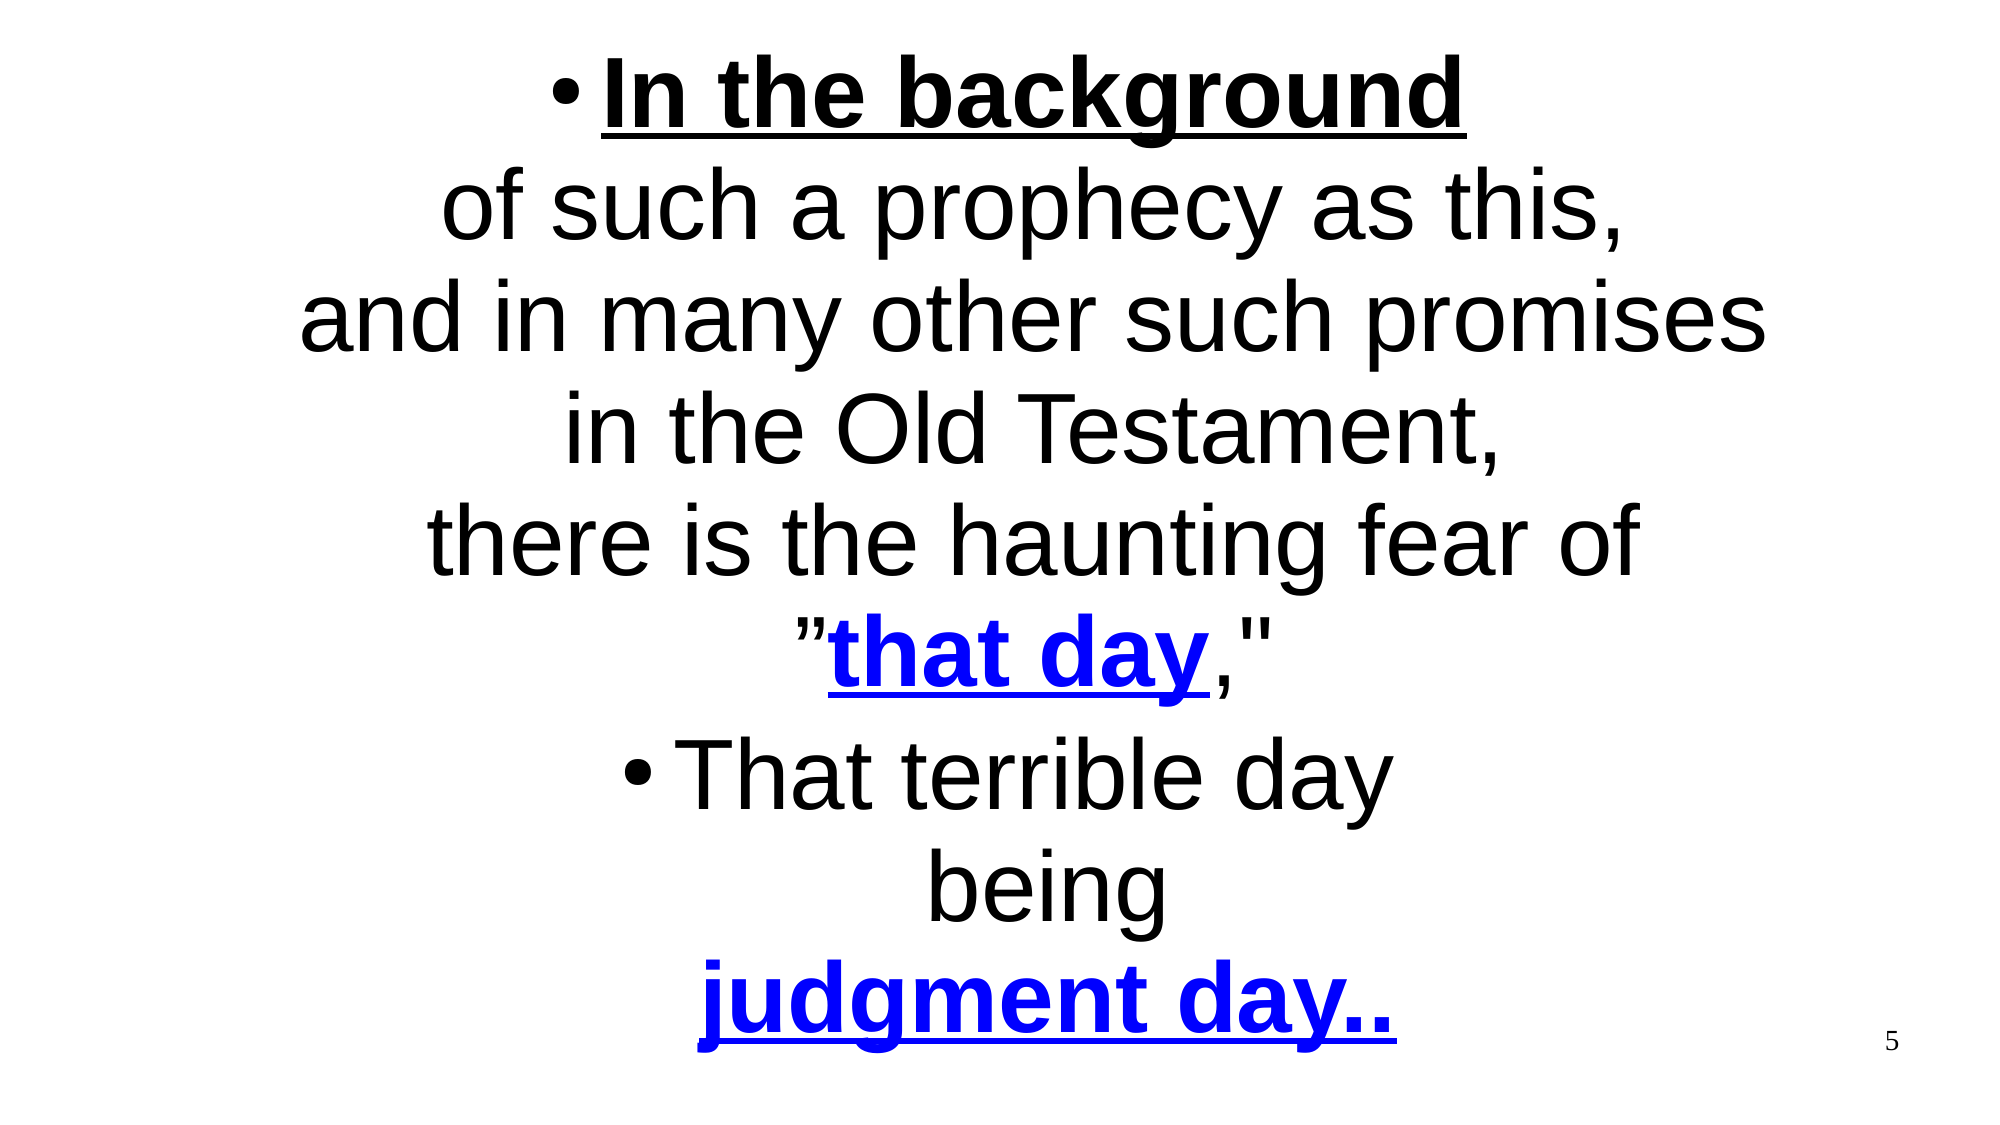

# In the background of such a prophecy as this, and in many other such promises in the Old Testament, there is the haunting fear of ”that day,"
That terrible day
 being
judgment day..
5